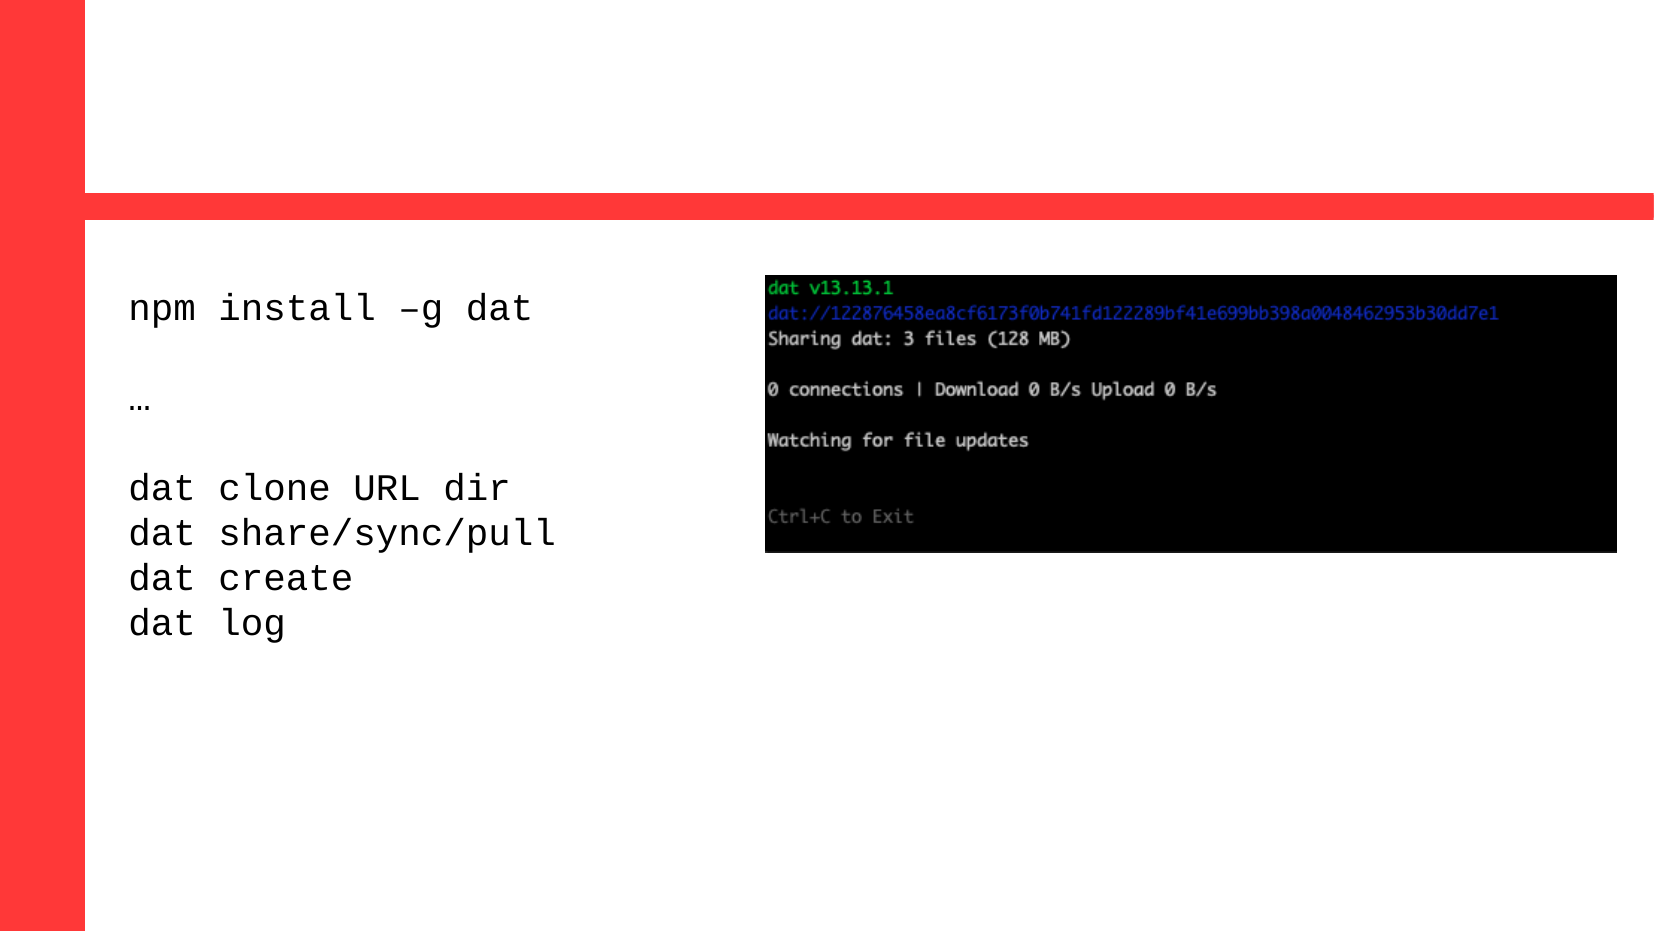

npm install –g dat
…
dat clone URL dir
dat share/sync/pull
dat create
dat log